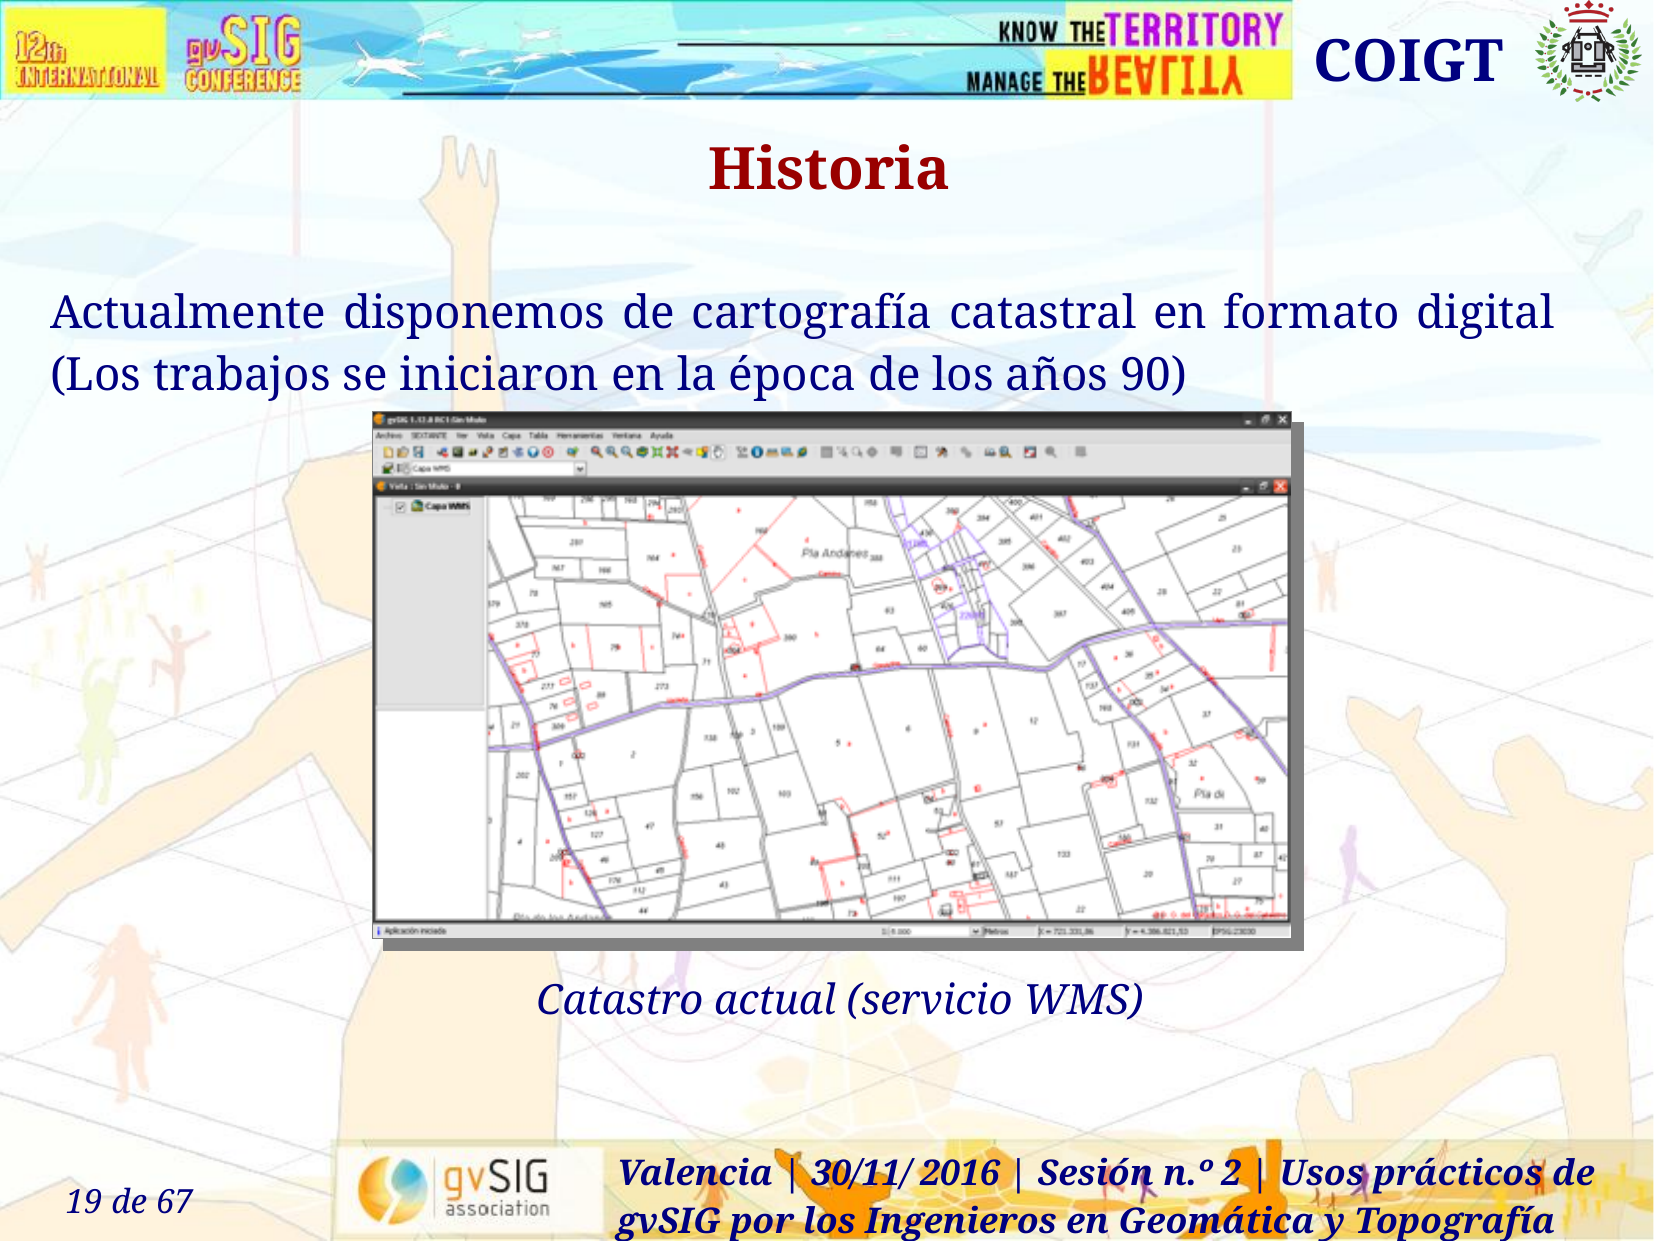

COIGT
Valencia | 30/11/ 2016 | Sesión n.º 2 | Usos prácticos de gvSIG por los Ingenieros en Geomática y Topografía
 de 67
Historia
Actualmente disponemos de cartografía catastral en formato digital (Los trabajos se iniciaron en la época de los años 90)
	Catastro actual (servicio WMS)